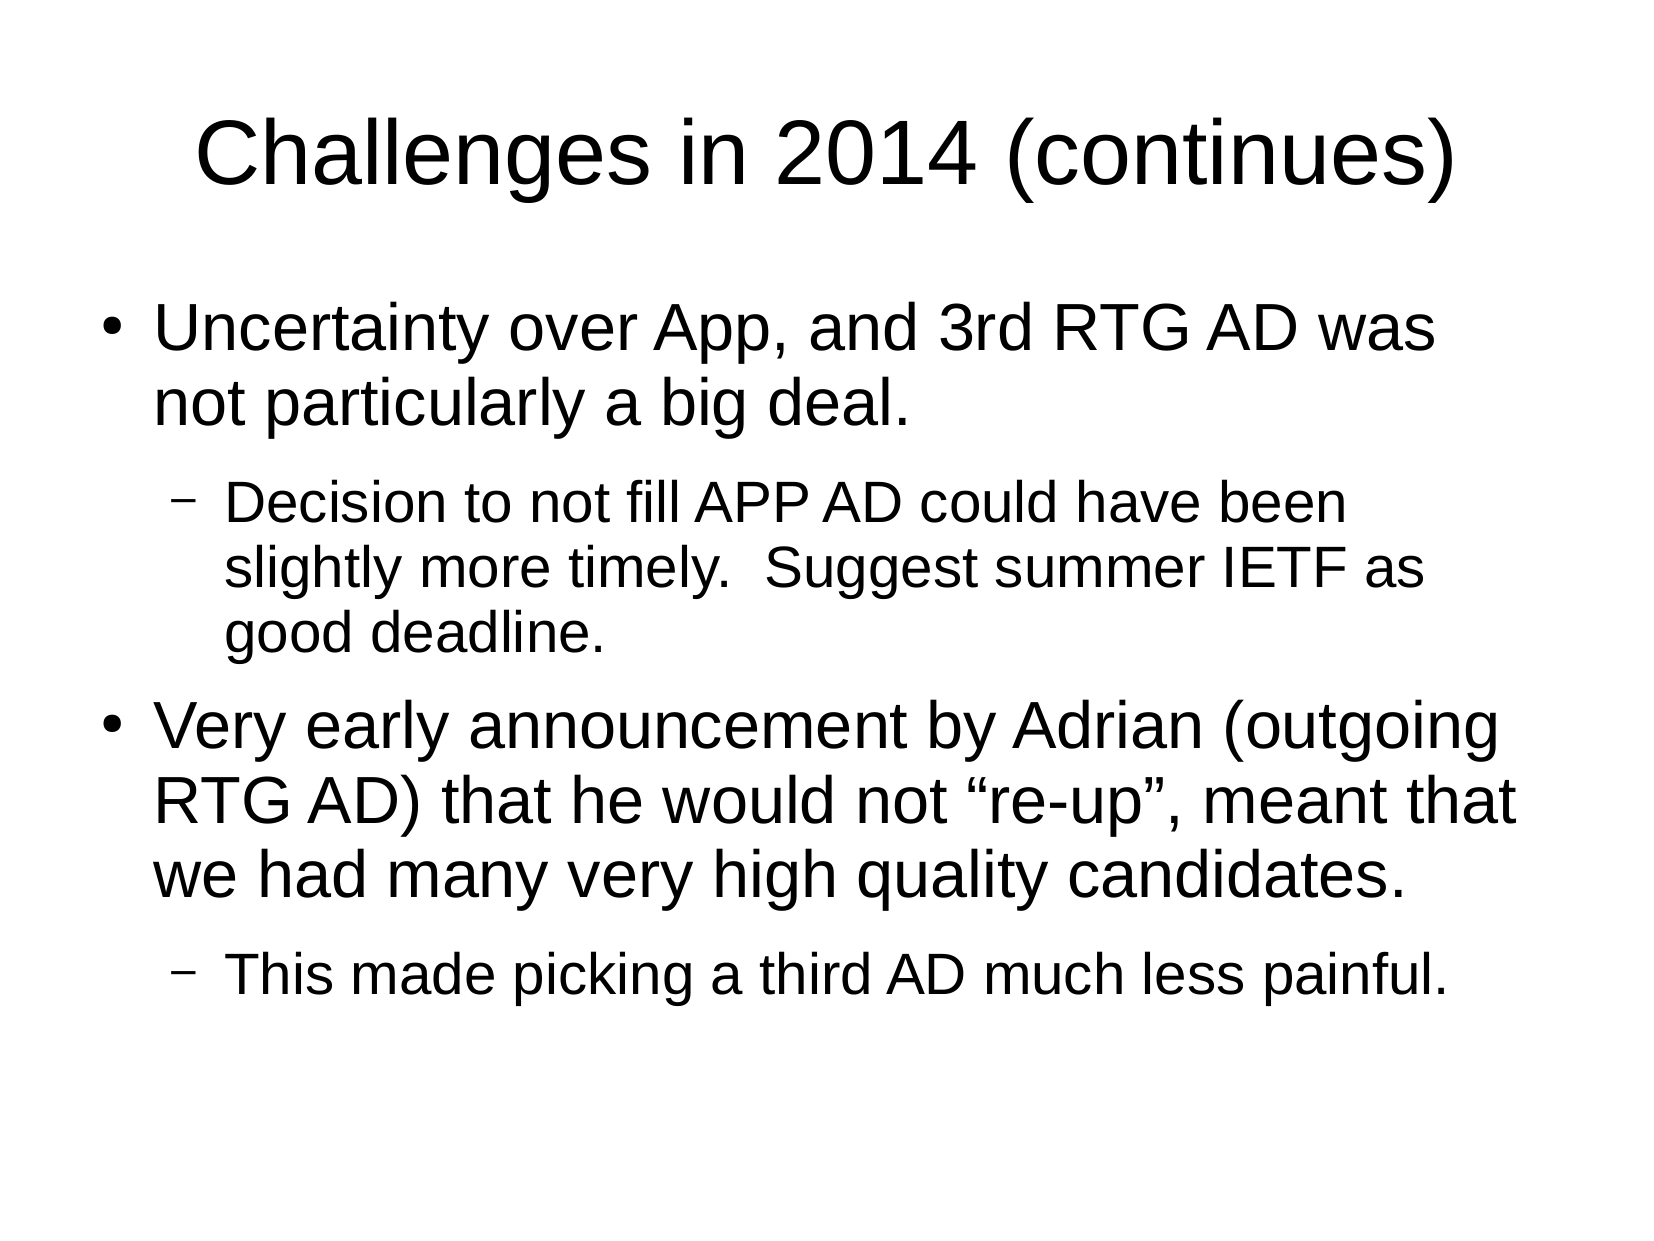

# Challenges in 2014 (continues)
Uncertainty over App, and 3rd RTG AD was not particularly a big deal.
Decision to not fill APP AD could have been slightly more timely. Suggest summer IETF as good deadline.
Very early announcement by Adrian (outgoing RTG AD) that he would not “re-up”, meant that we had many very high quality candidates.
This made picking a third AD much less painful.